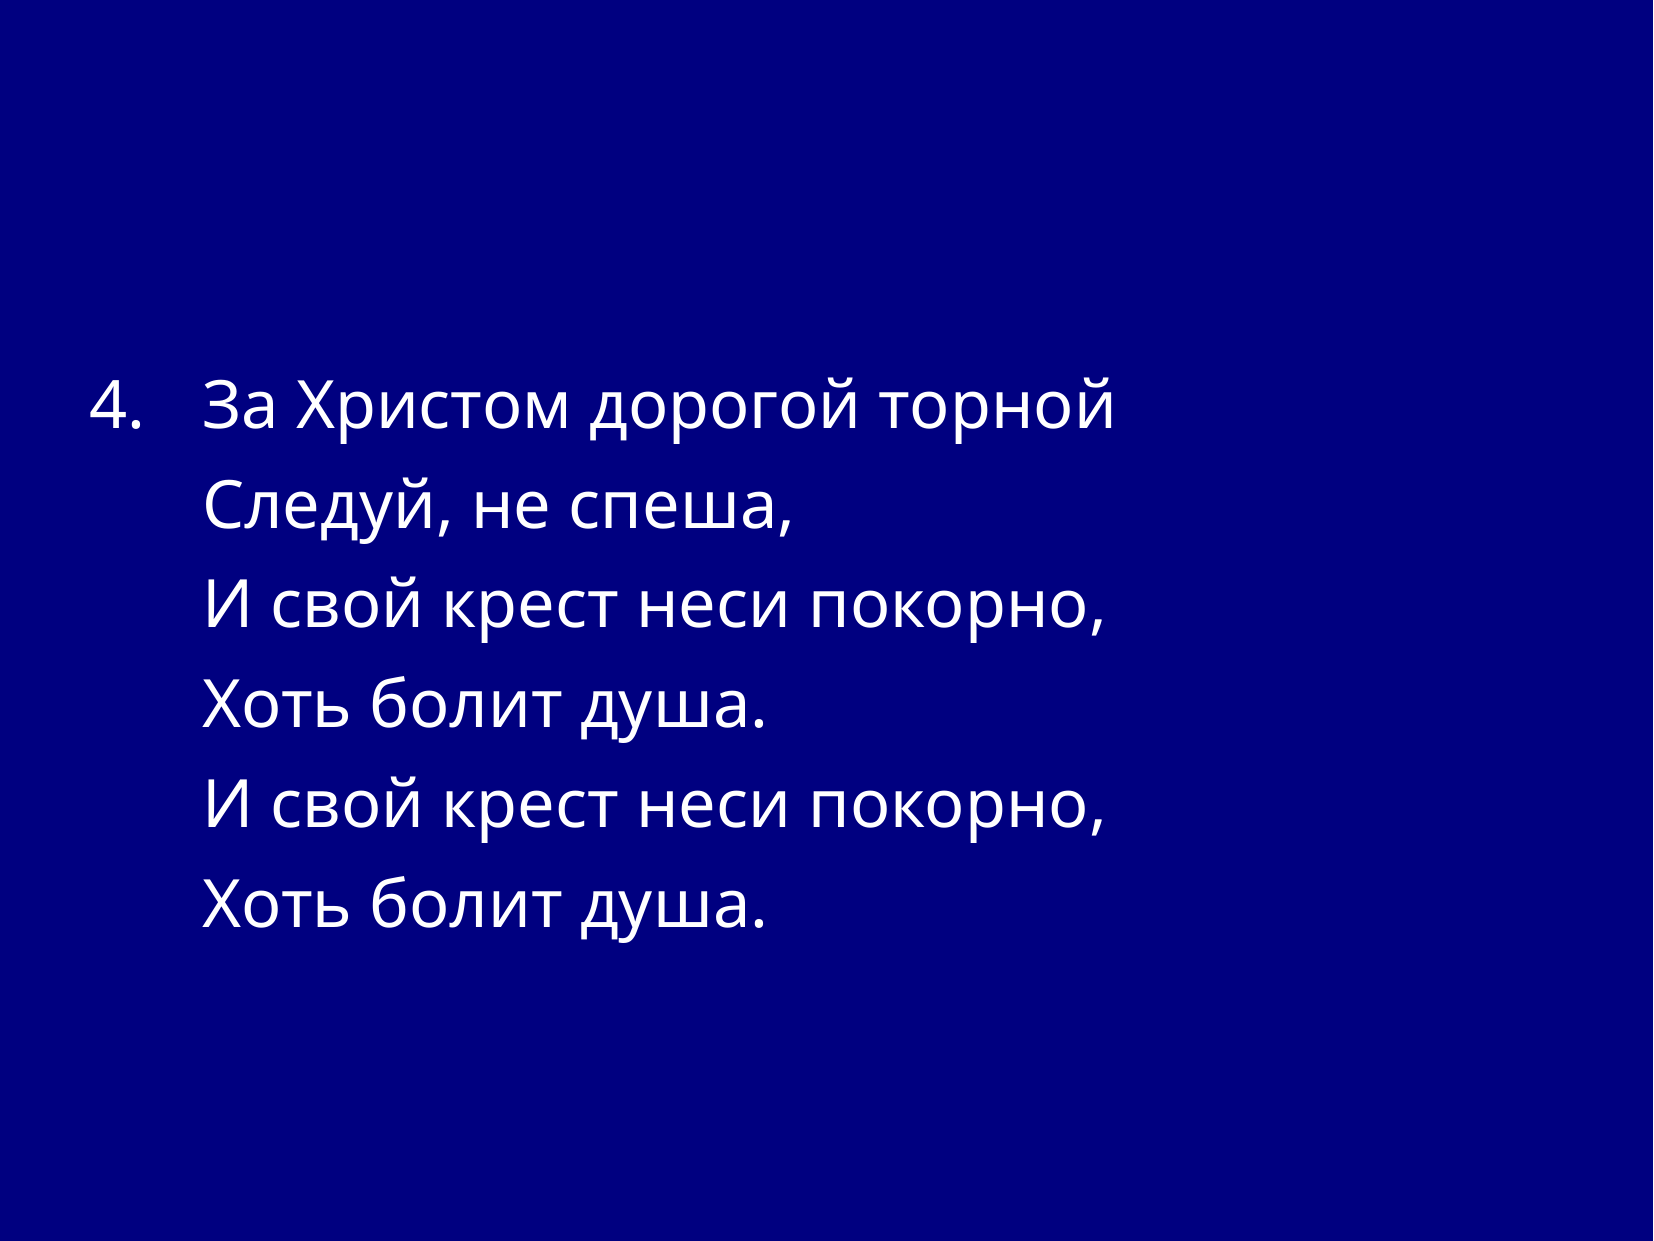

4.	За Христом дорогой торной
	Следуй, не спеша,
	И свой крест неси покорно,
	Хоть болит душа.
	И свой крест неси покорно,
	Хоть болит душа.